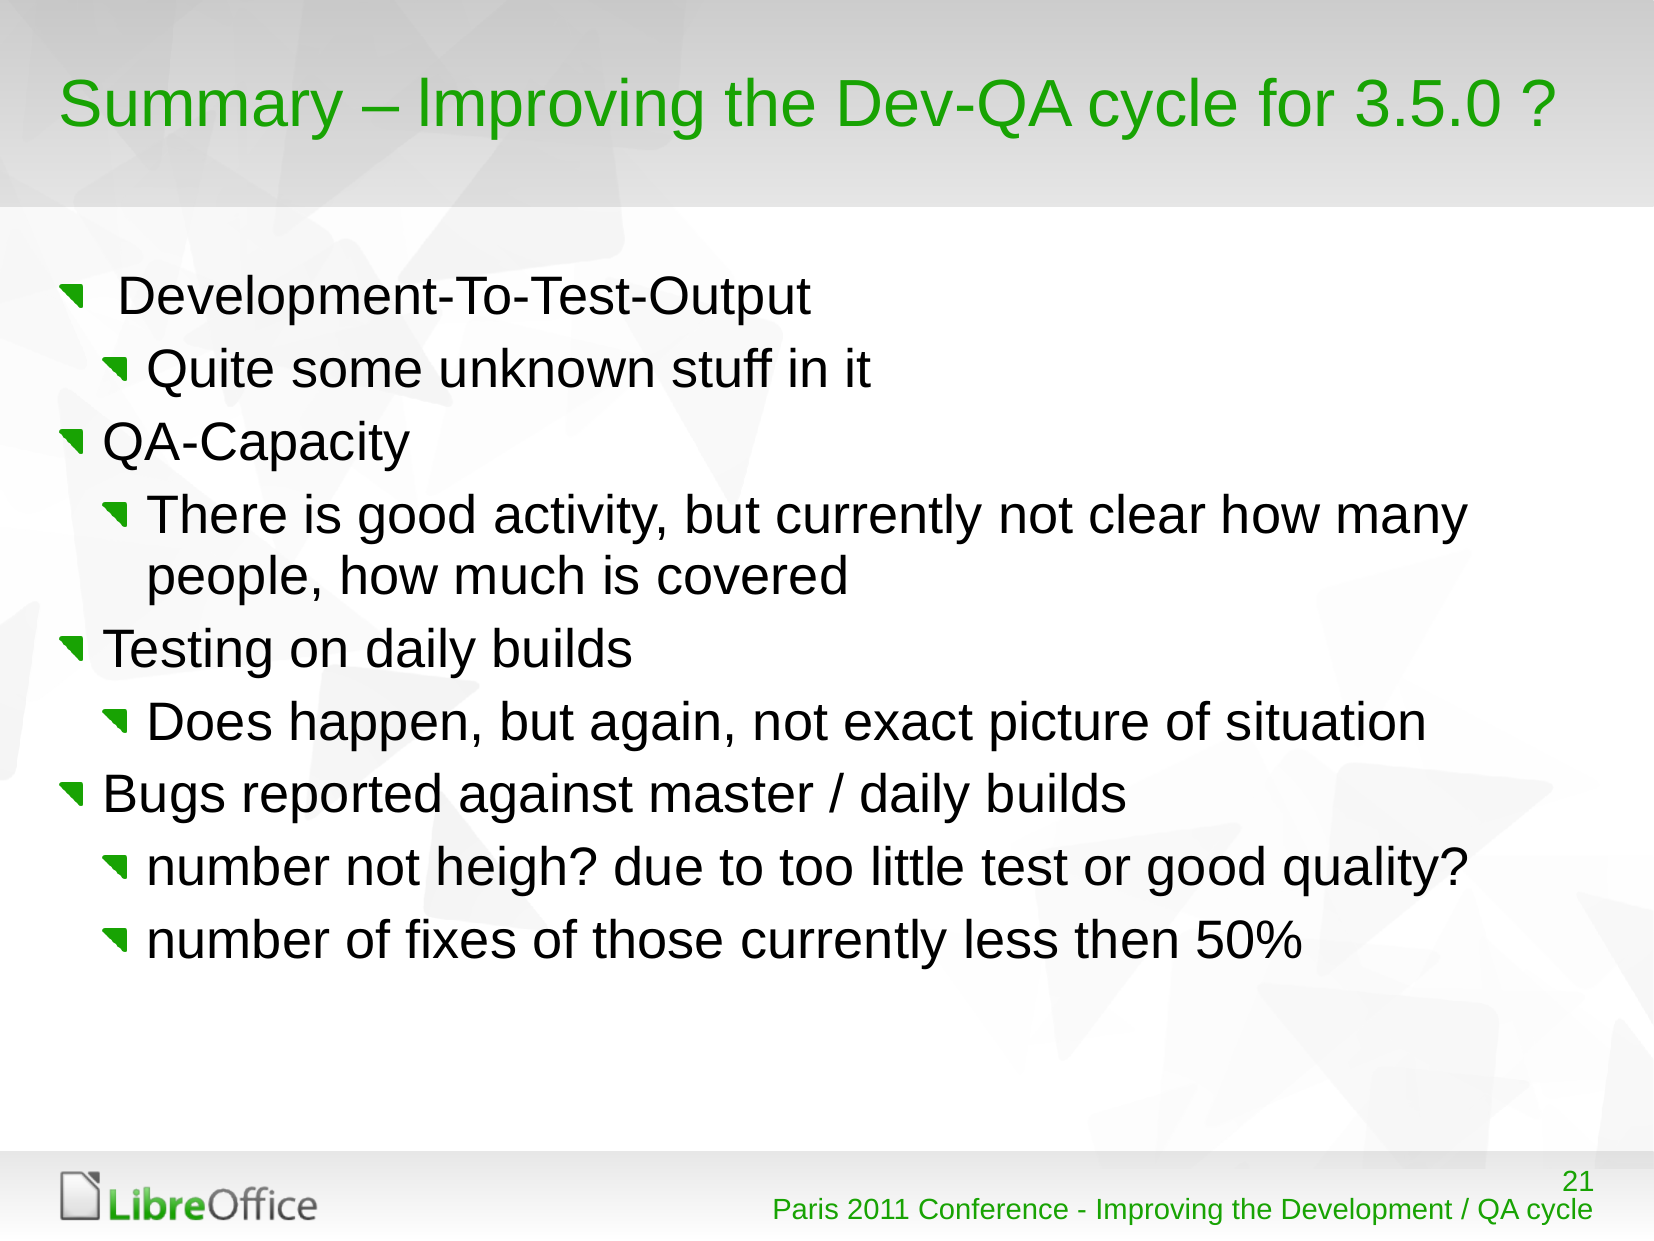

# Summary – lmproving the Dev-QA cycle for 3.5.0 ?
 Development-To-Test-Output
Quite some unknown stuff in it
QA-Capacity
There is good activity, but currently not clear how many people, how much is covered
Testing on daily builds
Does happen, but again, not exact picture of situation
Bugs reported against master / daily builds
number not heigh? due to too little test or good quality?
number of fixes of those currently less then 50%
21
Paris 2011 Conference - Improving the Development / QA cycle